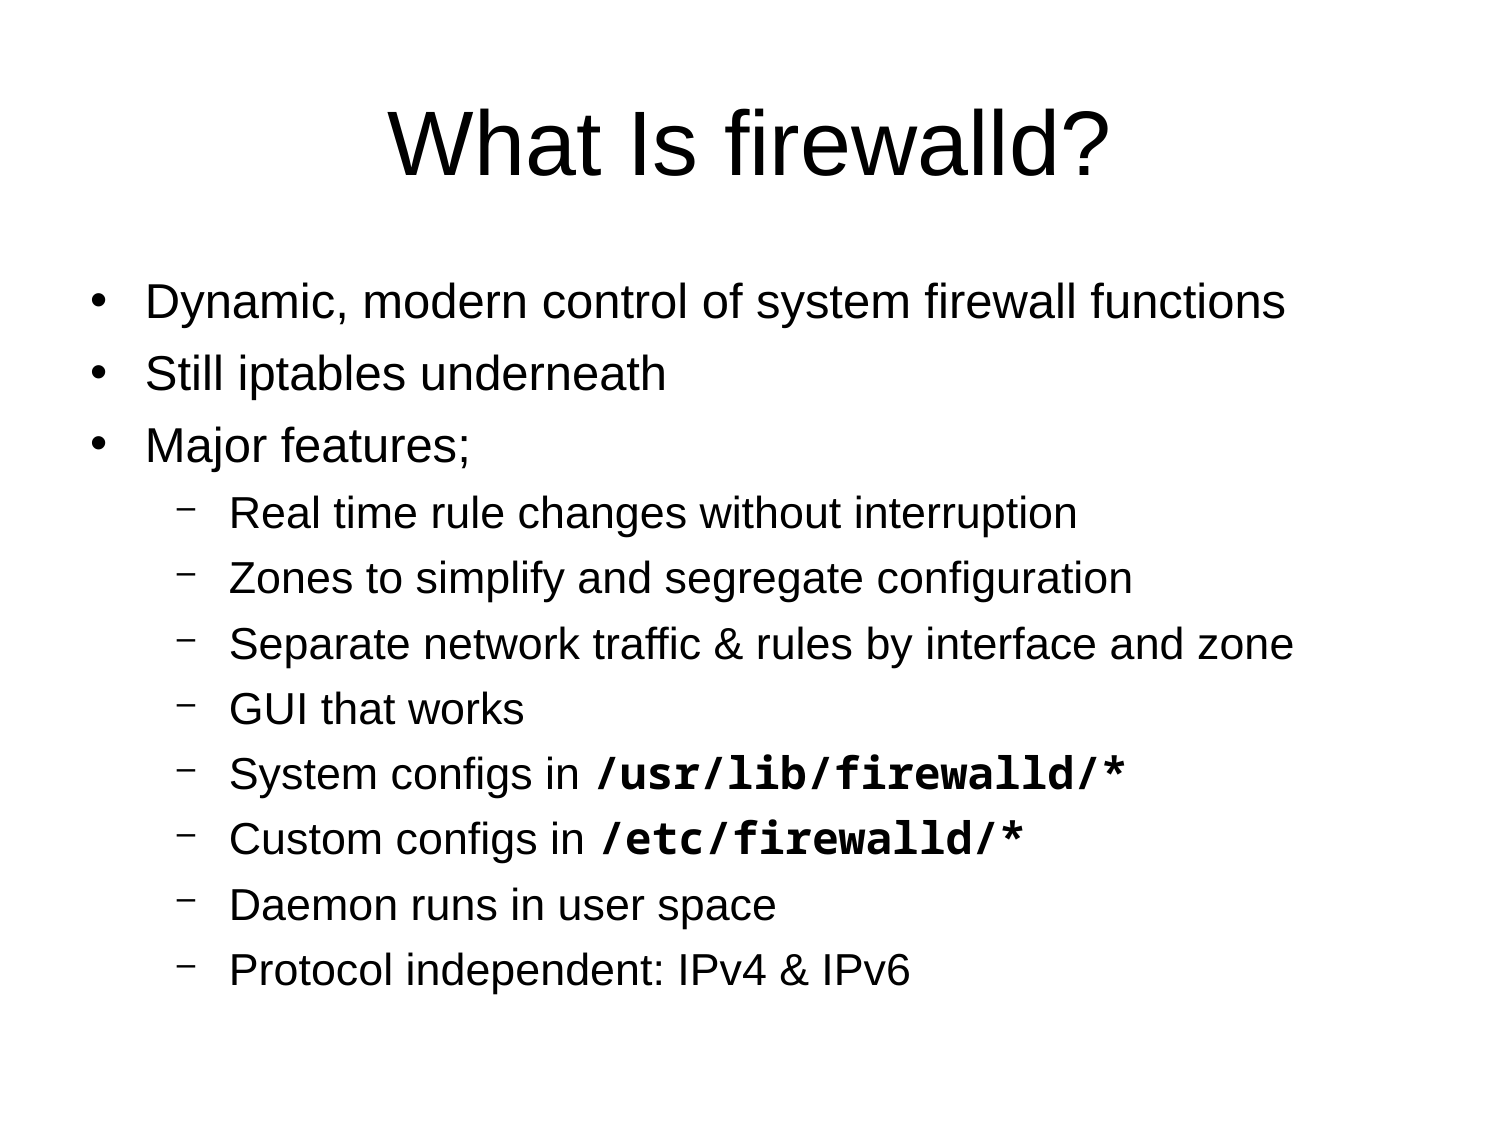

# What Is firewalld?
Dynamic, modern control of system firewall functions
Still iptables underneath
Major features;
Real time rule changes without interruption
Zones to simplify and segregate configuration
Separate network traffic & rules by interface and zone
GUI that works
System configs in /usr/lib/firewalld/*
Custom configs in /etc/firewalld/*
Daemon runs in user space
Protocol independent: IPv4 & IPv6